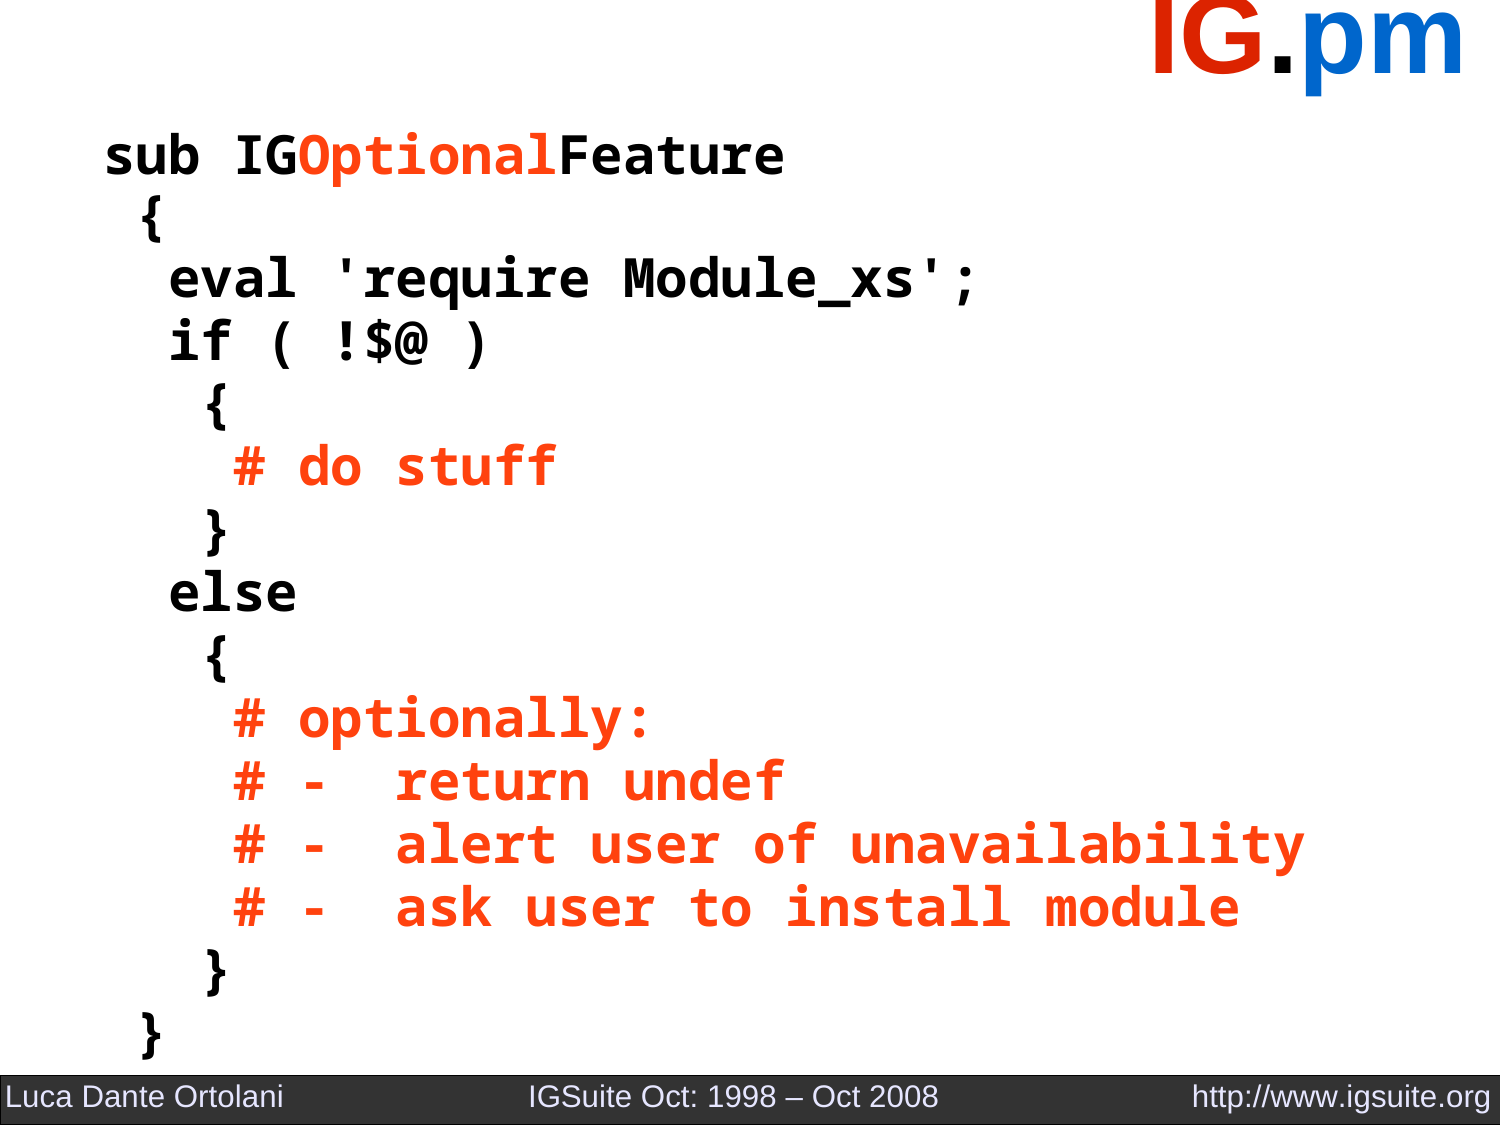

IG.pm
sub IGOptionalFeature
 {
 eval 'require Module_xs';
 if ( !$@ )
 {
 # do stuff
 }
 else
 {
 # optionally:
 # - return undef
 # - alert user of unavailability
 # - ask user to install module
 }
 }
Luca Dante Ortolani IGSuite Oct: 1998 – Oct 2008 http://www.igsuite.org